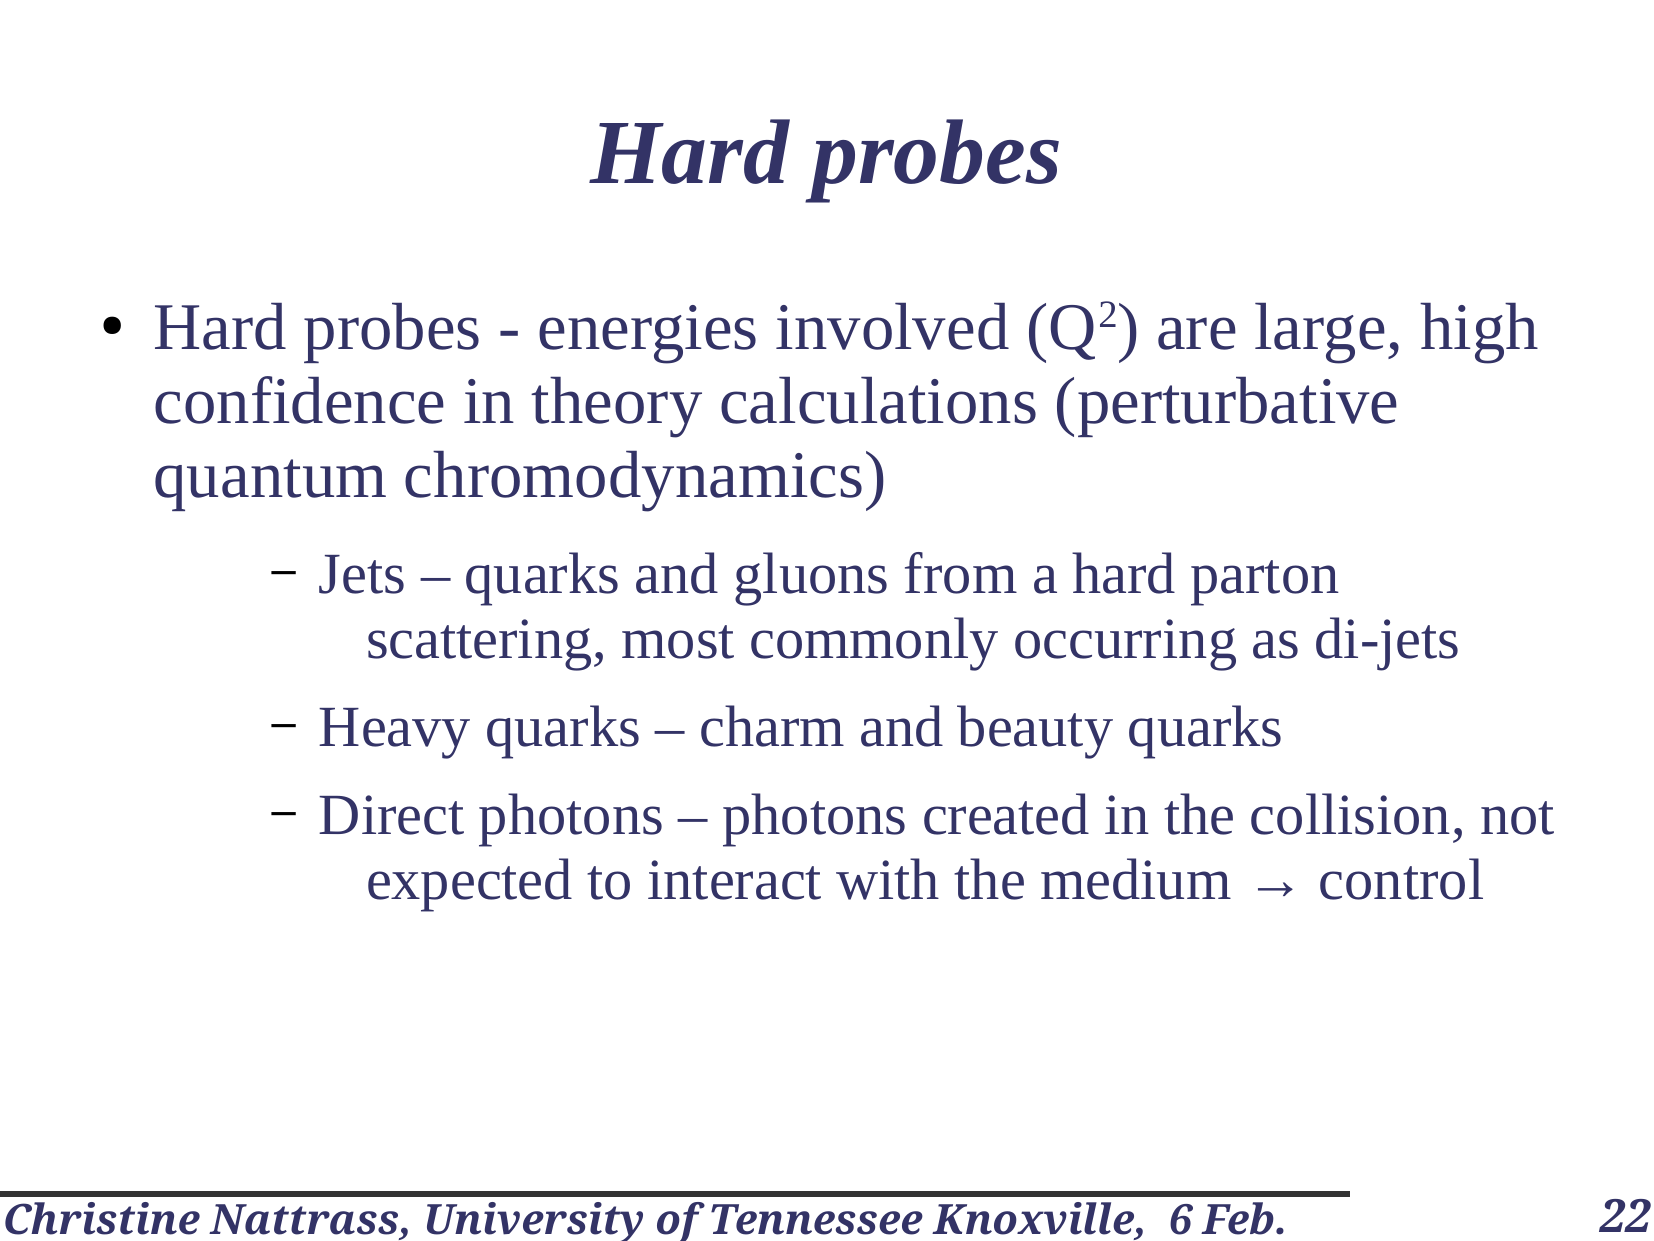

# Hard probes
Hard probes - energies involved (Q2) are large, high confidence in theory calculations (perturbative quantum chromodynamics)
Jets – quarks and gluons from a hard parton scattering, most commonly occurring as di-jets
Heavy quarks – charm and beauty quarks
Direct photons – photons created in the collision, not expected to interact with the medium → control